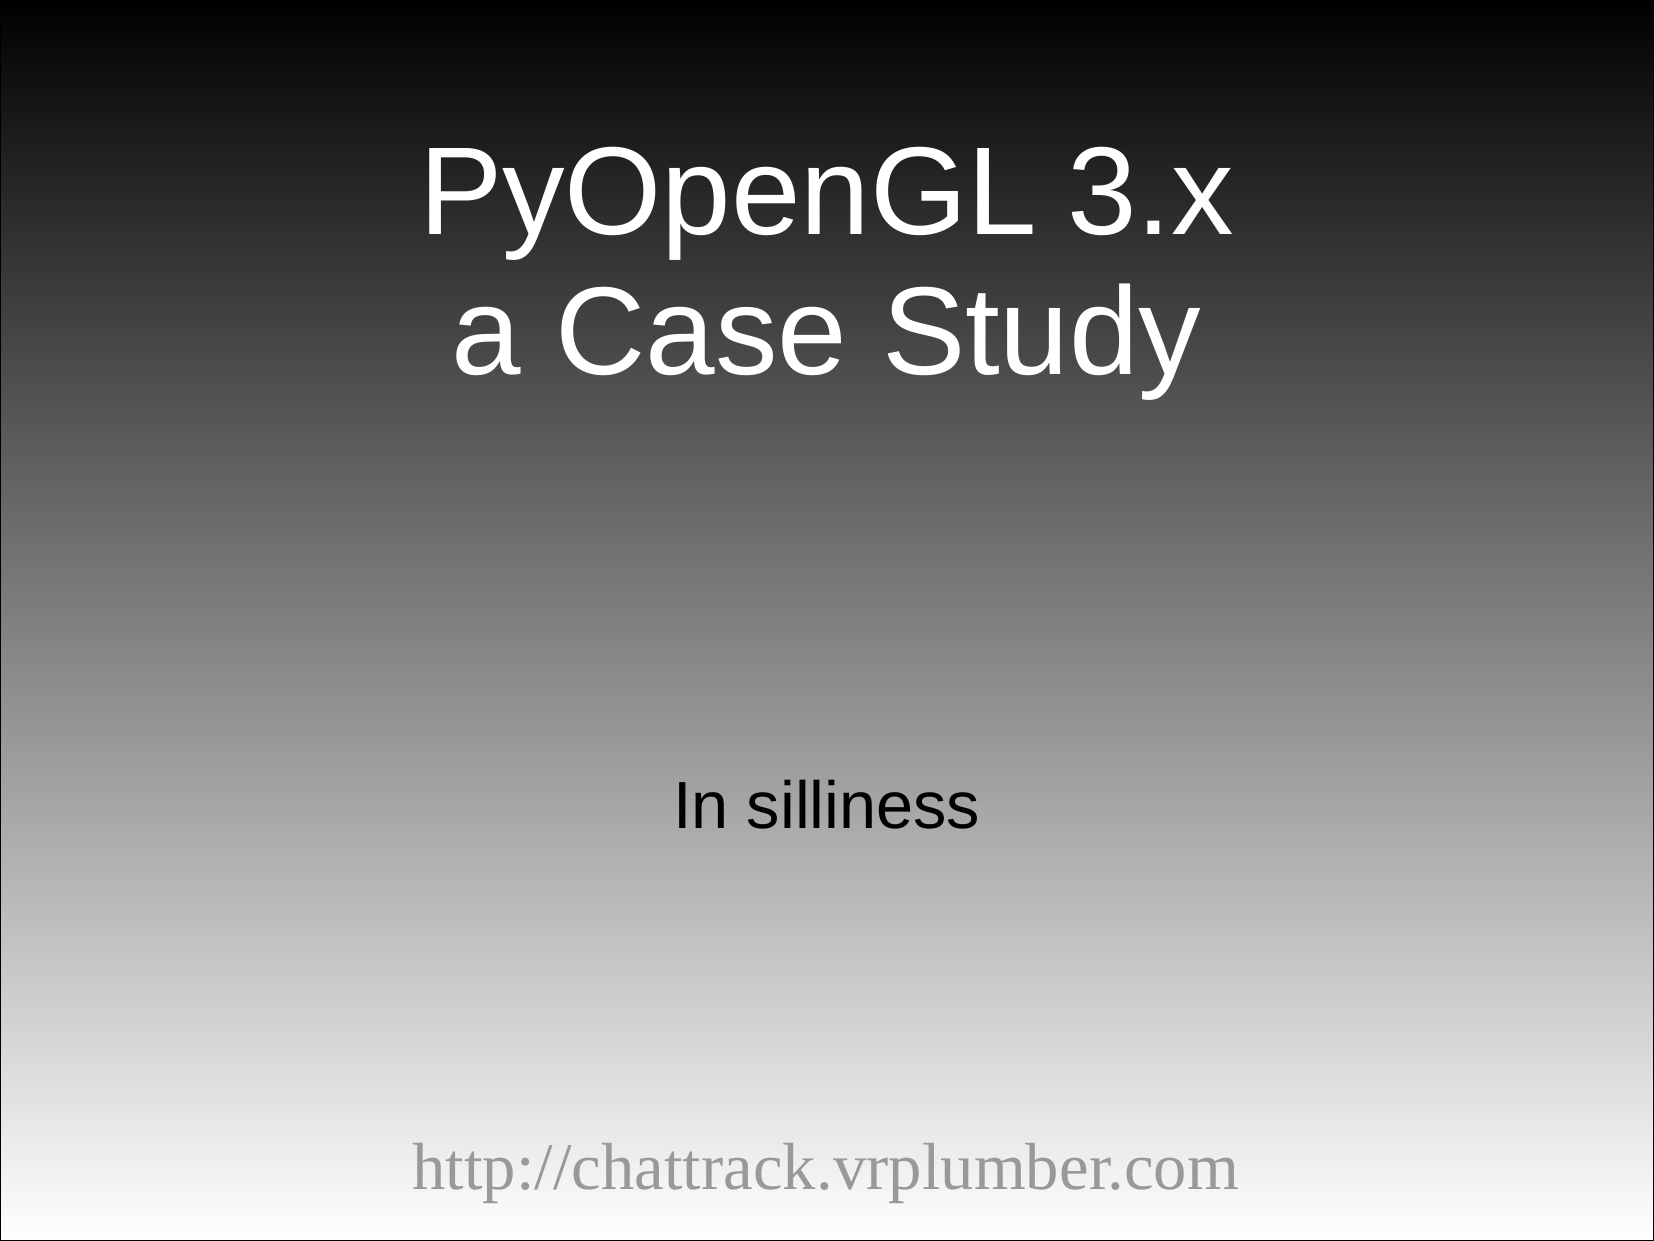

# PyOpenGL 3.x a Case Study
In silliness
http://chattrack.vrplumber.com
12